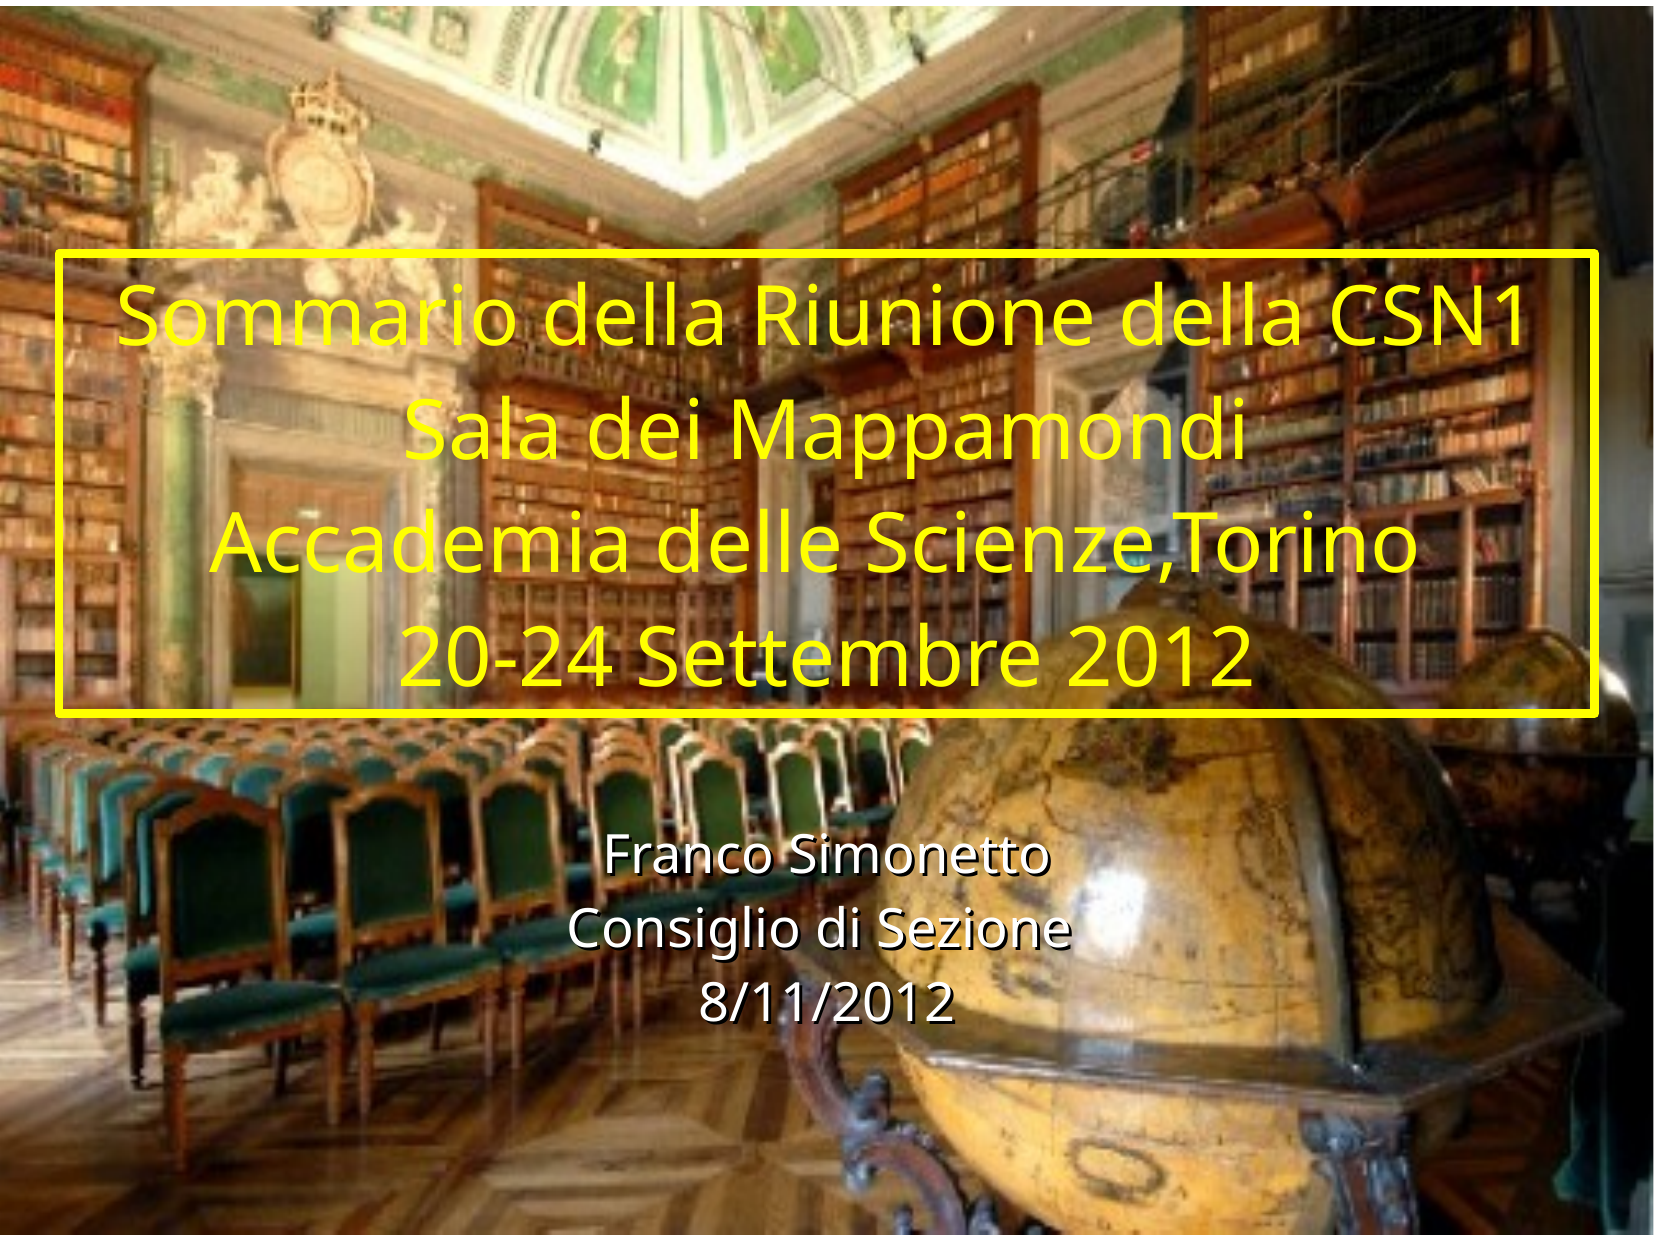

# Sommario della Riunione della CSN1 Sala dei Mappamondi Accademia delle Scienze,Torino 20-24 Settembre 2012
Franco Simonetto
Consiglio di Sezione
8/11/2012